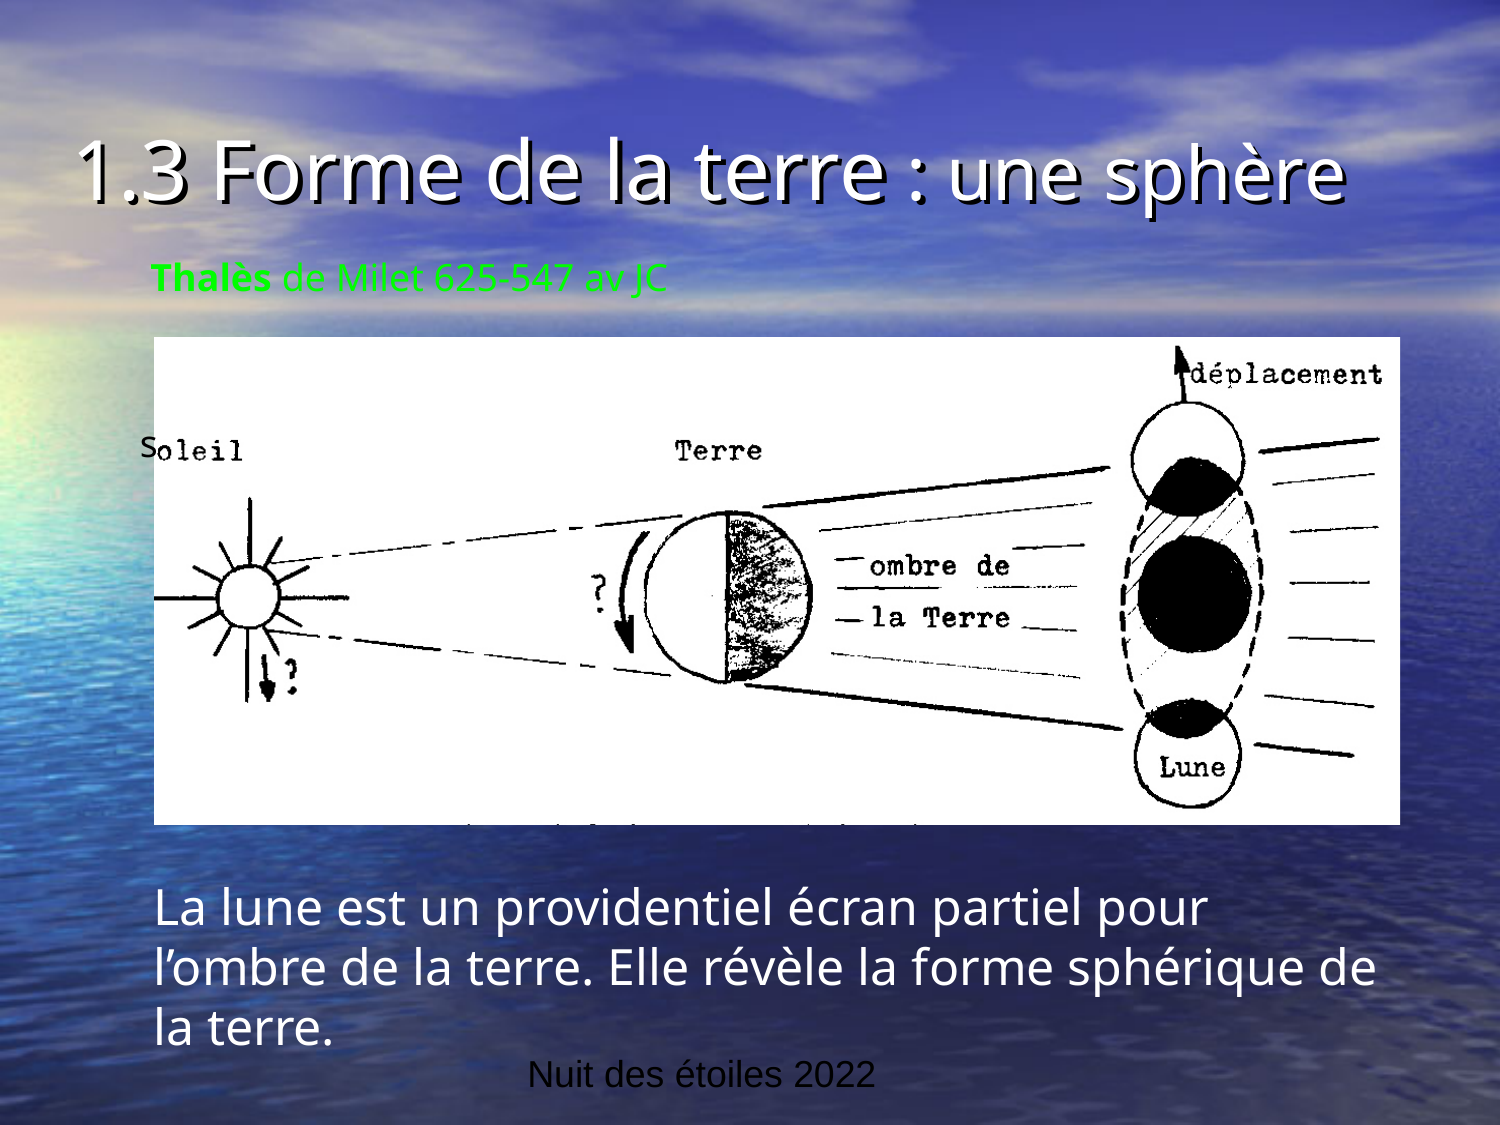

# 1.3 Forme de la terre : une sphère
Thalès de Milet 625-547 av JC
s
La lune est un providentiel écran partiel pour l’ombre de la terre. Elle révèle la forme sphérique de la terre.
Nuit des étoiles 2022